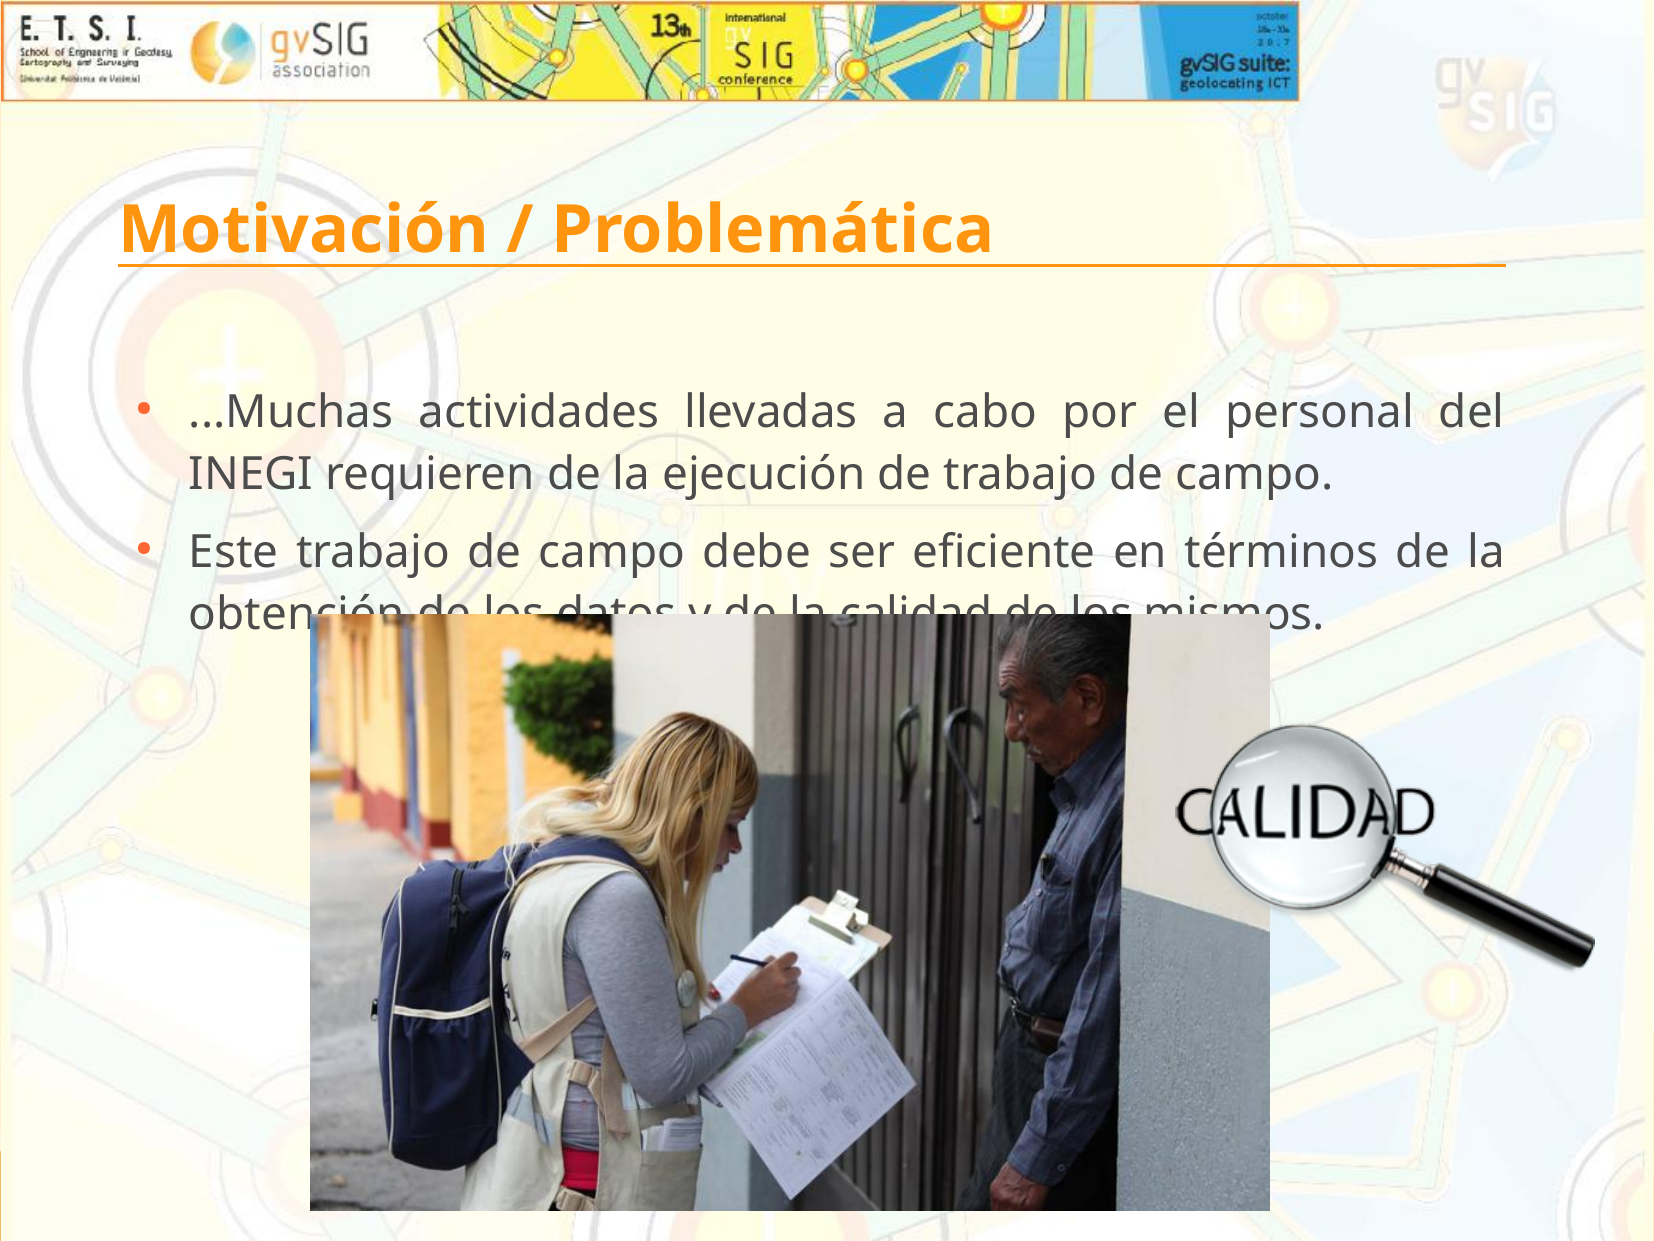

# Motivación / Problemática
...Muchas actividades llevadas a cabo por el personal del INEGI requieren de la ejecución de trabajo de campo.
Este trabajo de campo debe ser eficiente en términos de la obtención de los datos y de la calidad de los mismos.